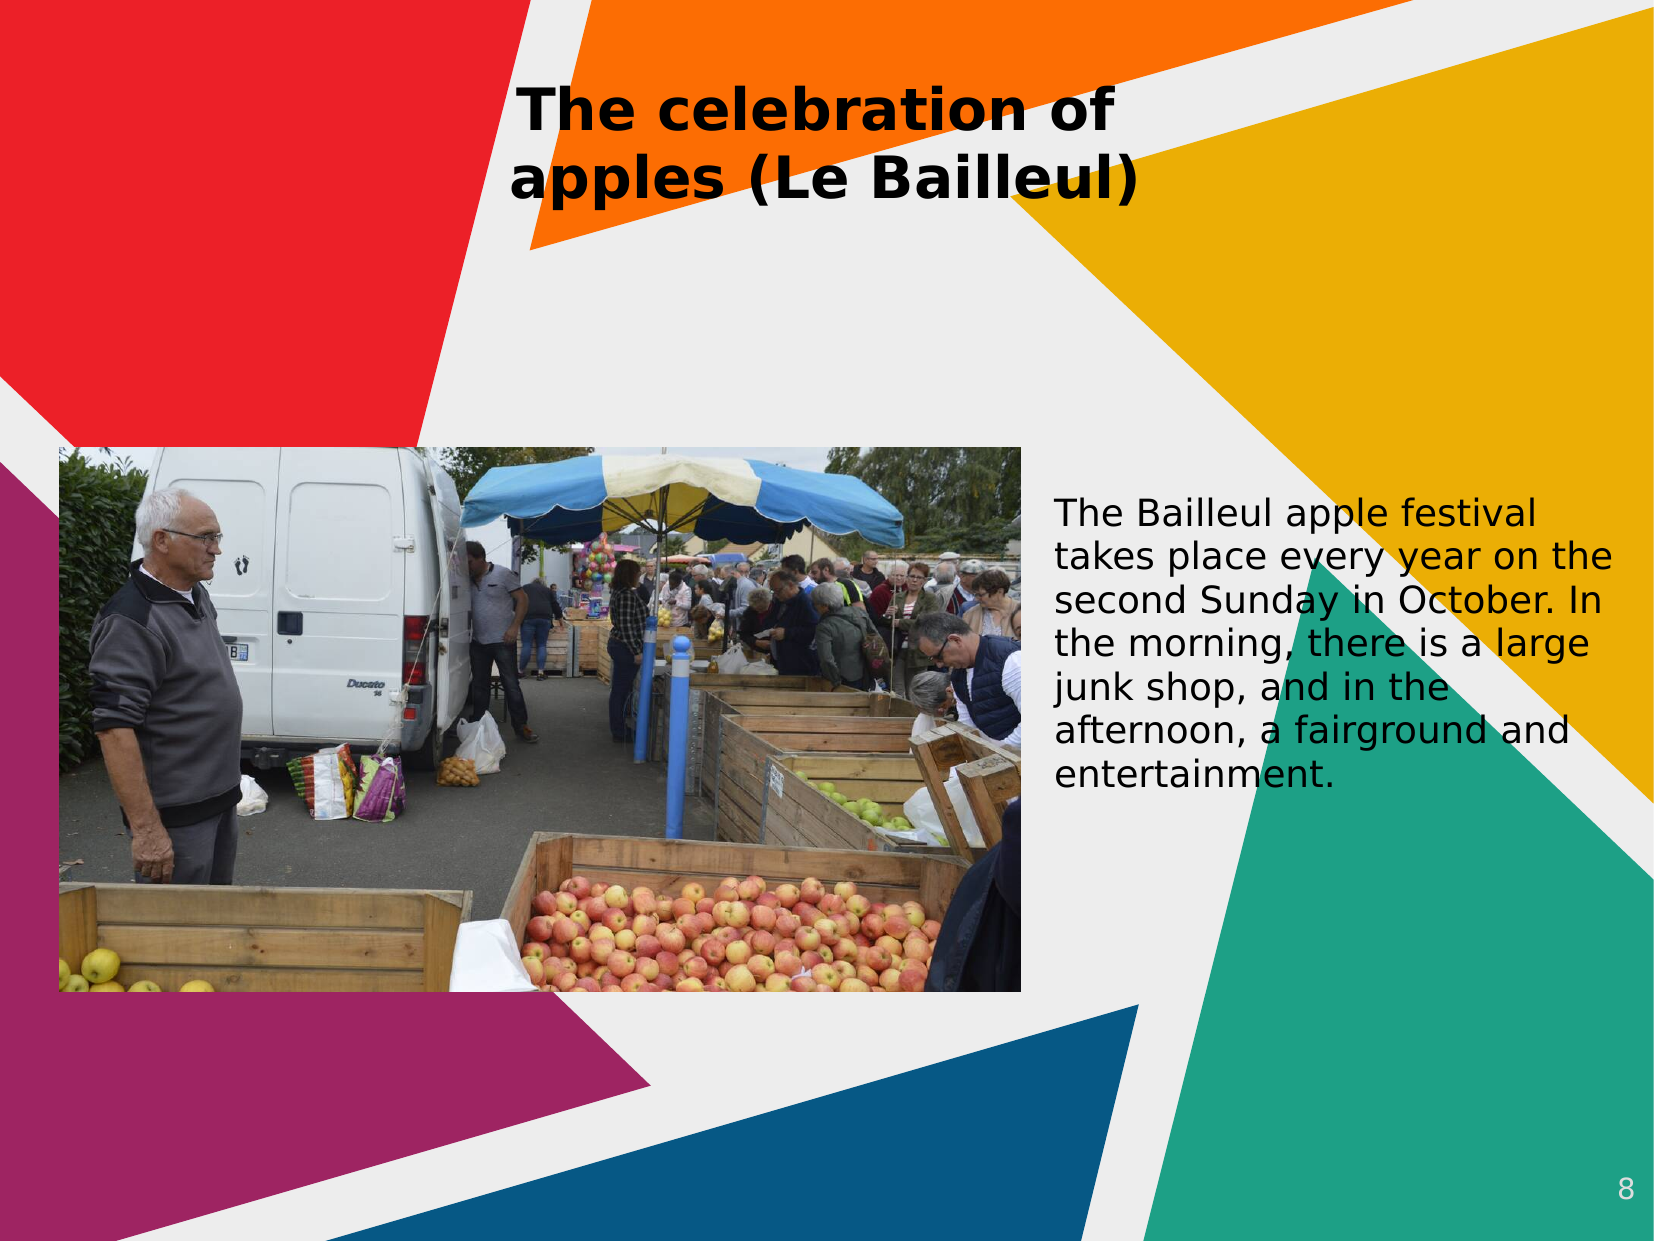

# The celebration of apples (Le Bailleul)
The Bailleul apple festival takes place every year on the second Sunday in October. In the morning, there is a large junk shop, and in the afternoon, a fairground and entertainment.
8